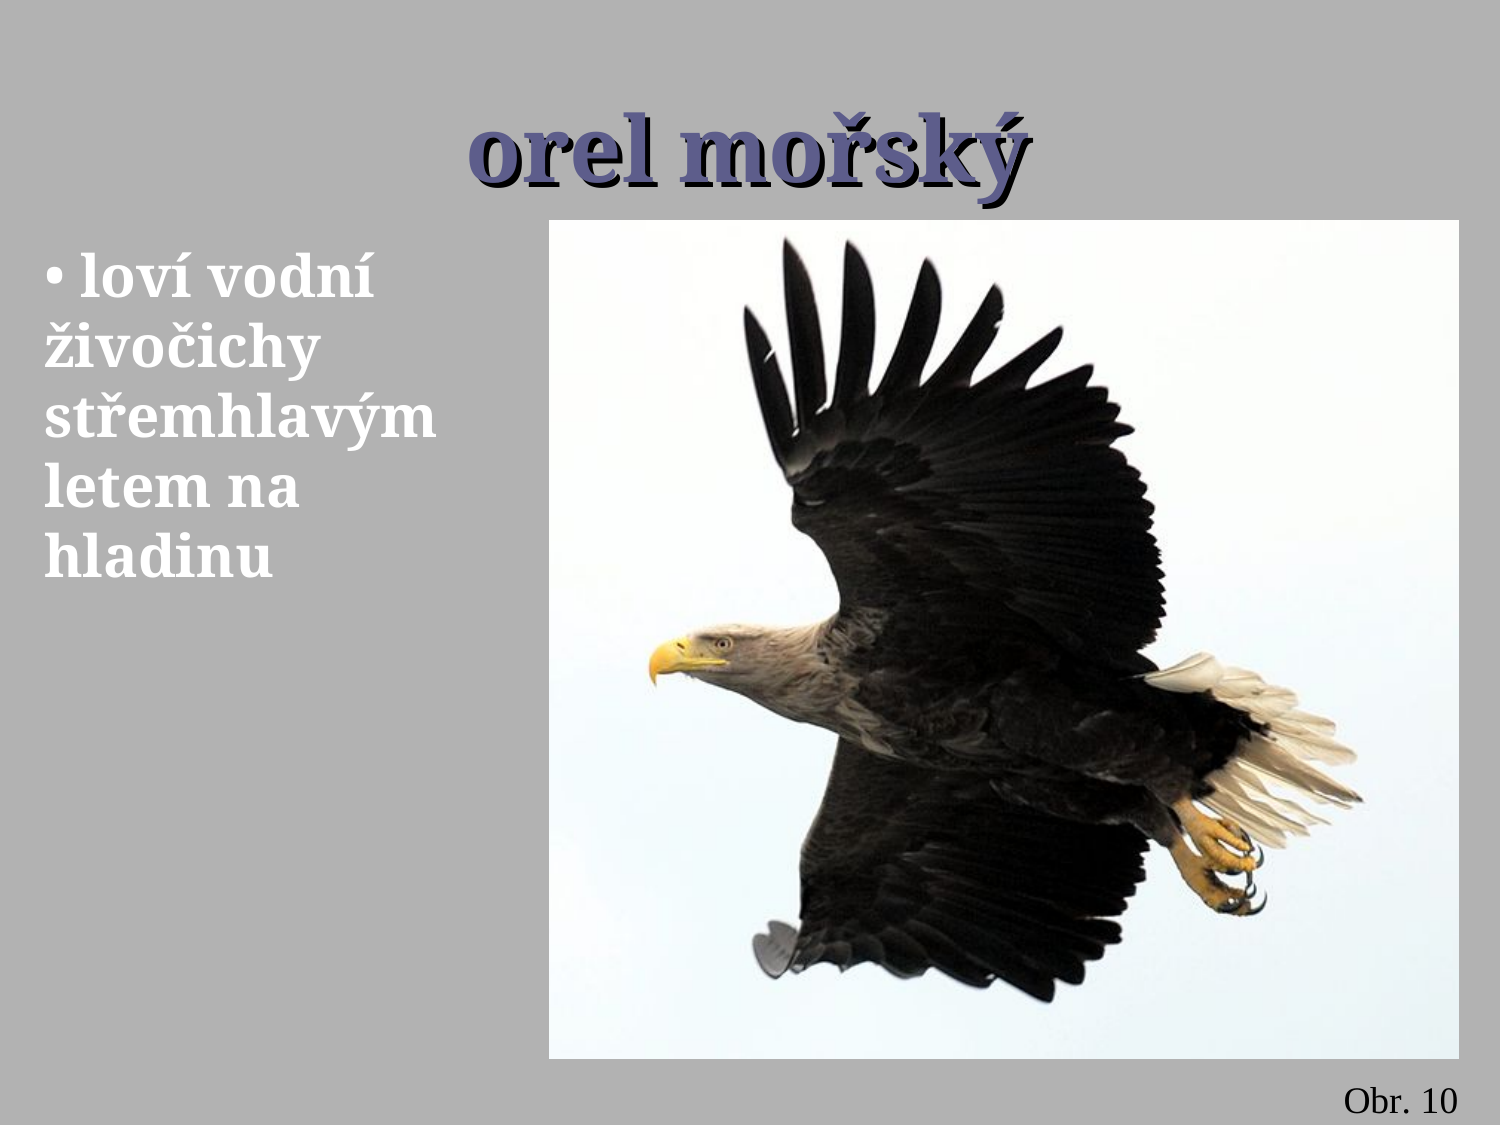

# orel mořský
 loví vodní živočichy střemhlavým letem na hladinu
Obr. 10